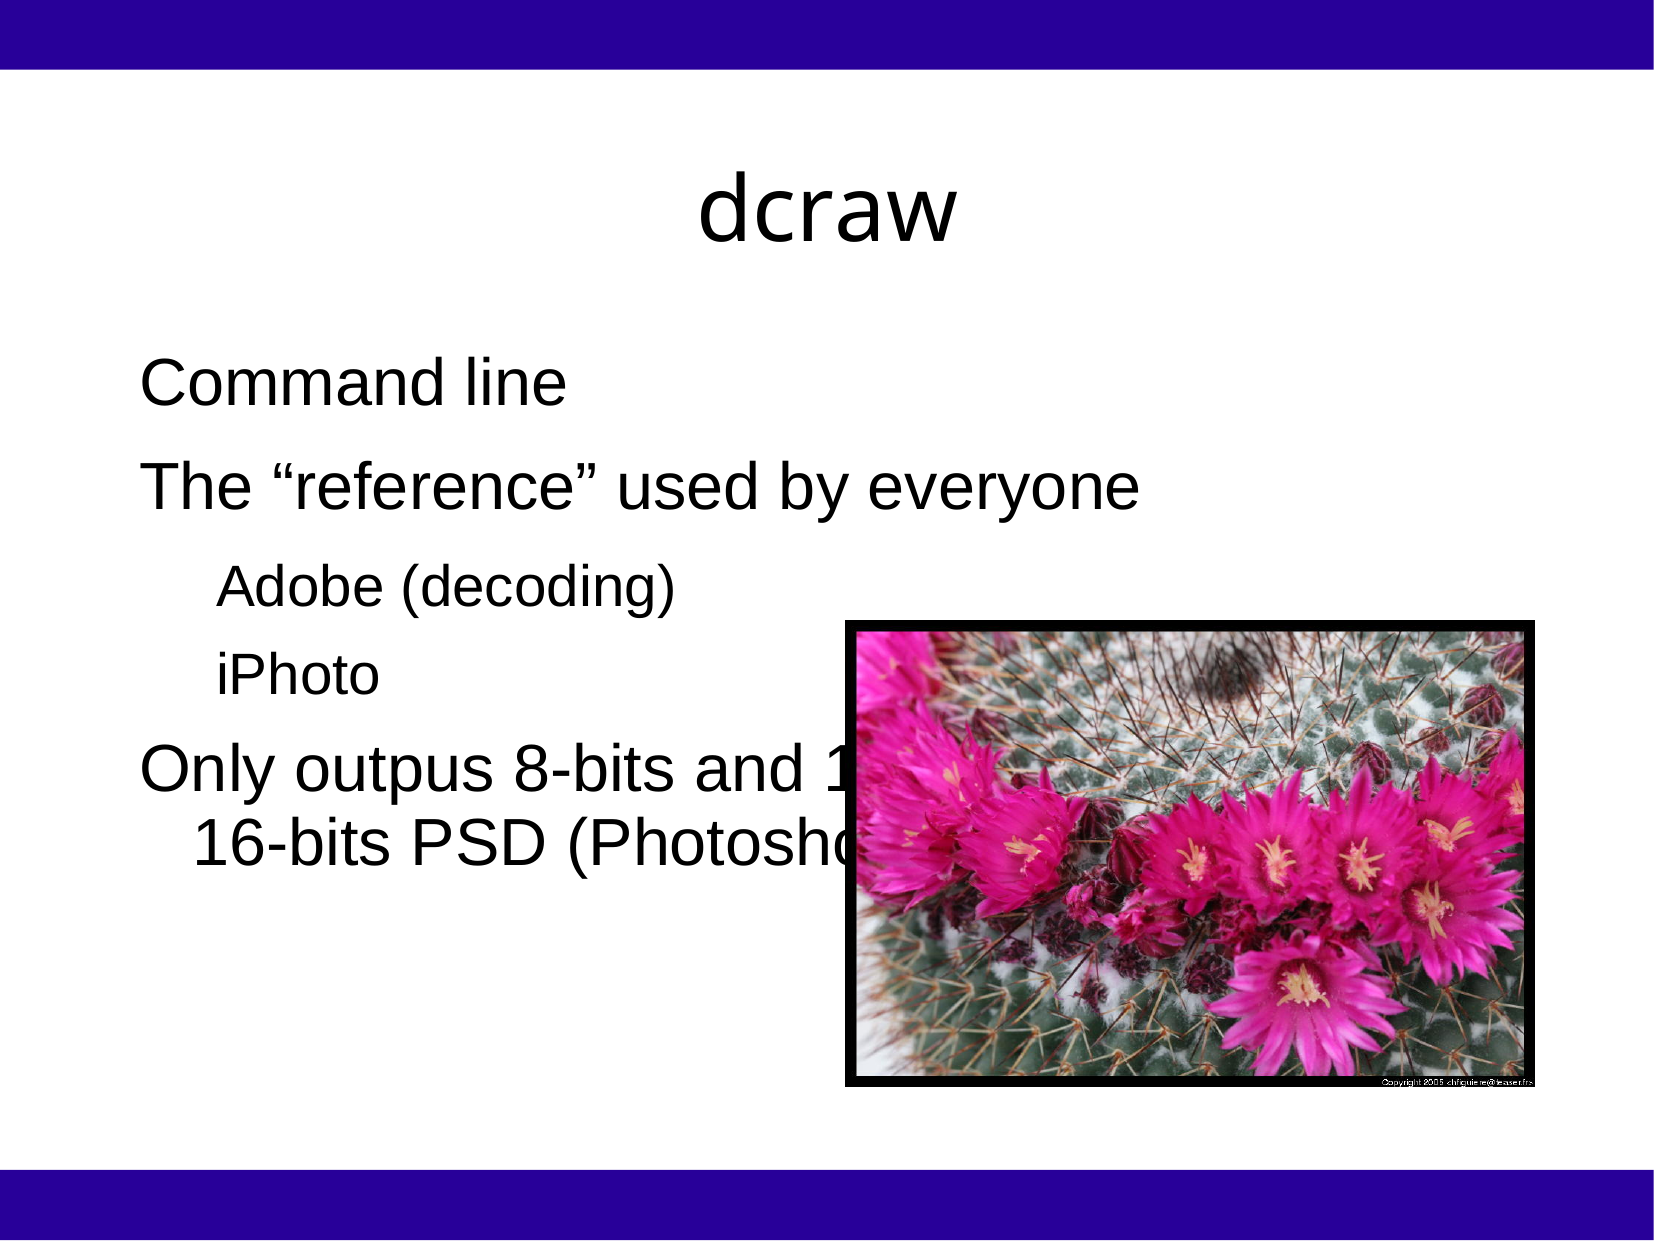

# dcraw
Command line
The “reference” used by everyone
Adobe (decoding)
iPhoto
Only outpus 8-bits and 16-bits linear PPM and 16-bits PSD (Photoshop) !